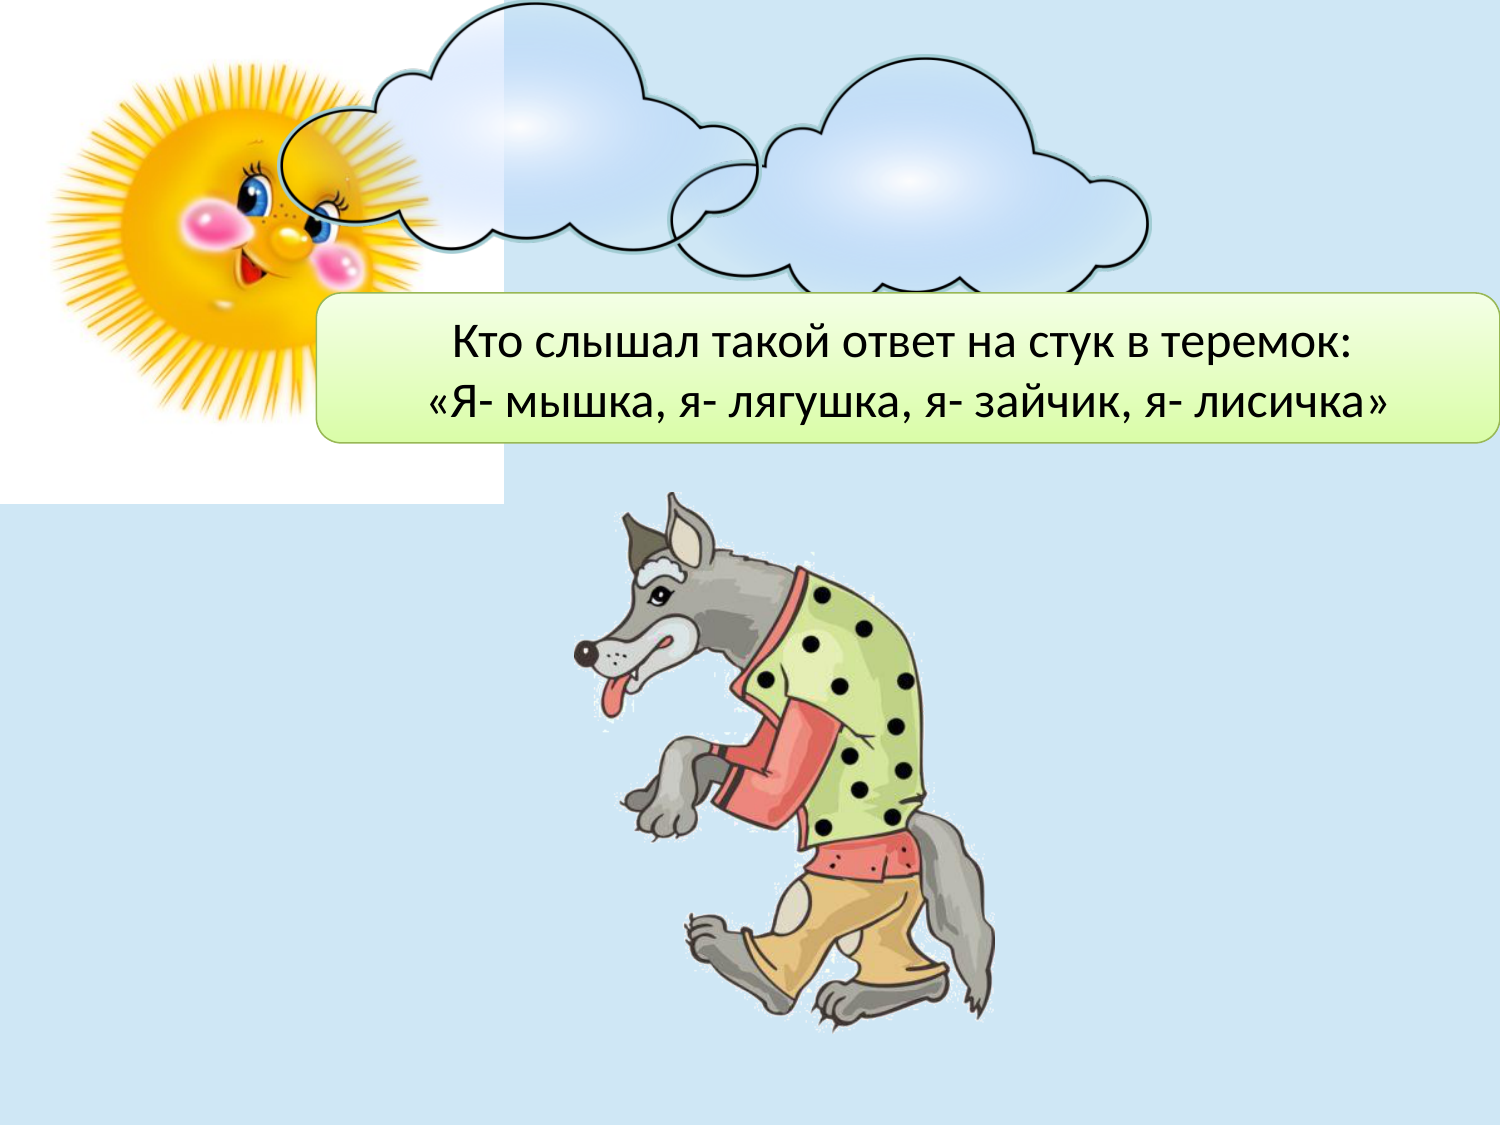

Кто слышал такой ответ на стук в теремок:
«Я- мышка, я- лягушка, я- зайчик, я- лисичка»